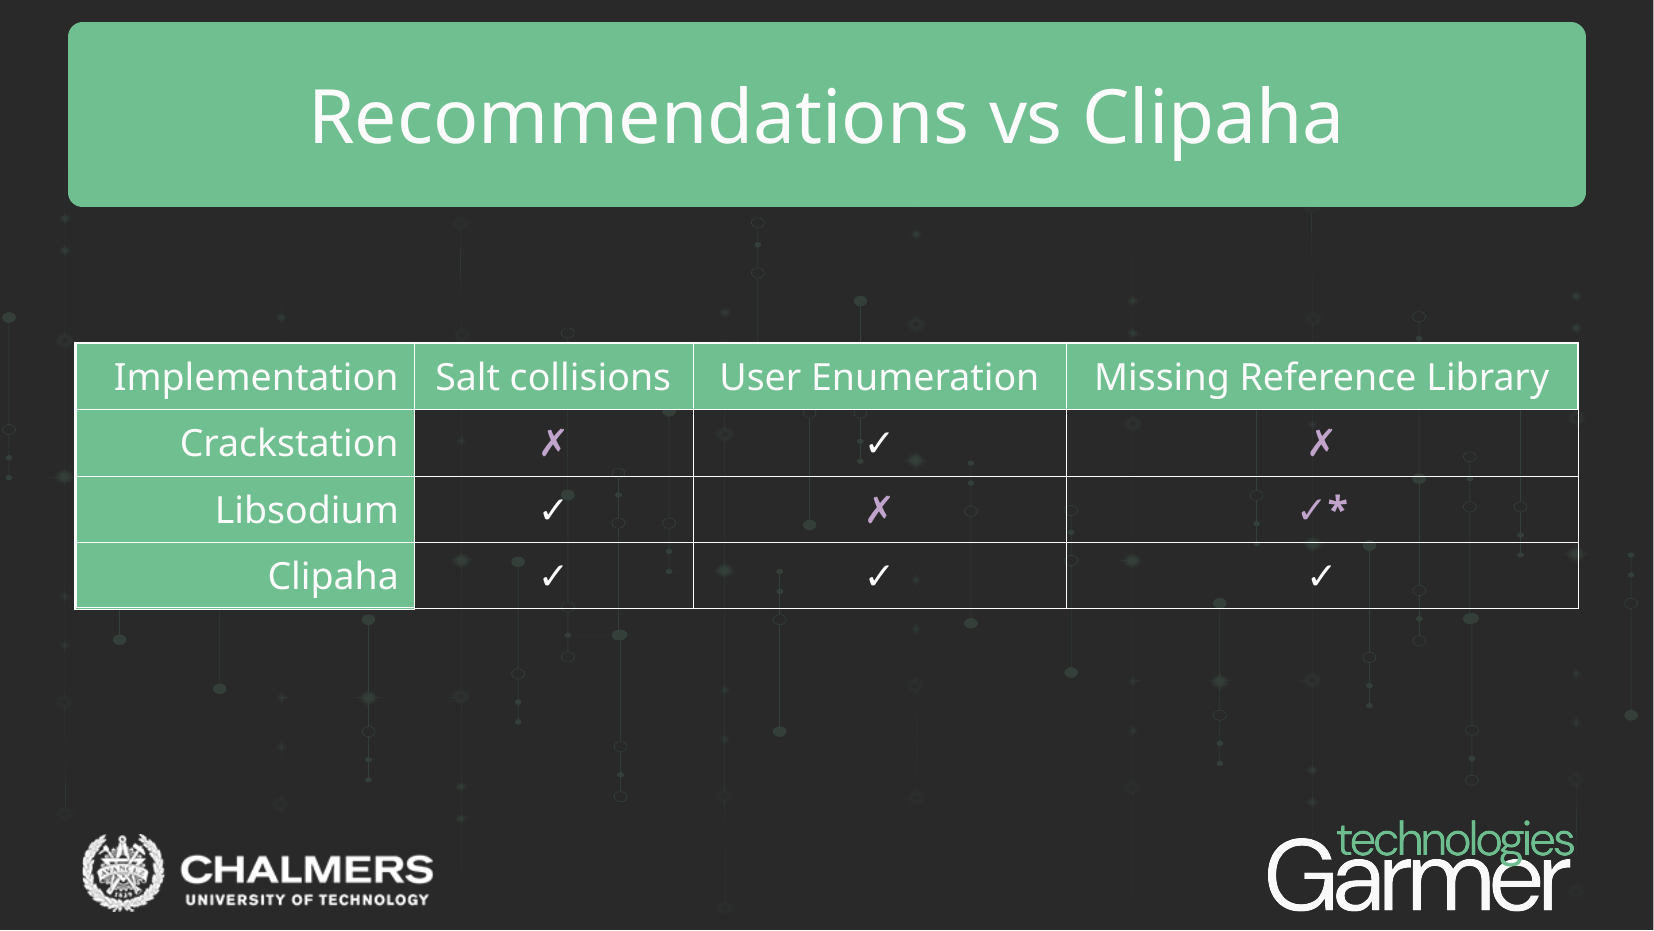

# Recommendations vs Clipaha
| Implementation | Salt collisions | User Enumeration | Missing Reference Library |
| --- | --- | --- | --- |
| Crackstation | ✗ | ✓ | ✗ |
| Libsodium | ✓ | ✗ | ✓\* |
| Clipaha | ✓ | ✓ | ✓ |